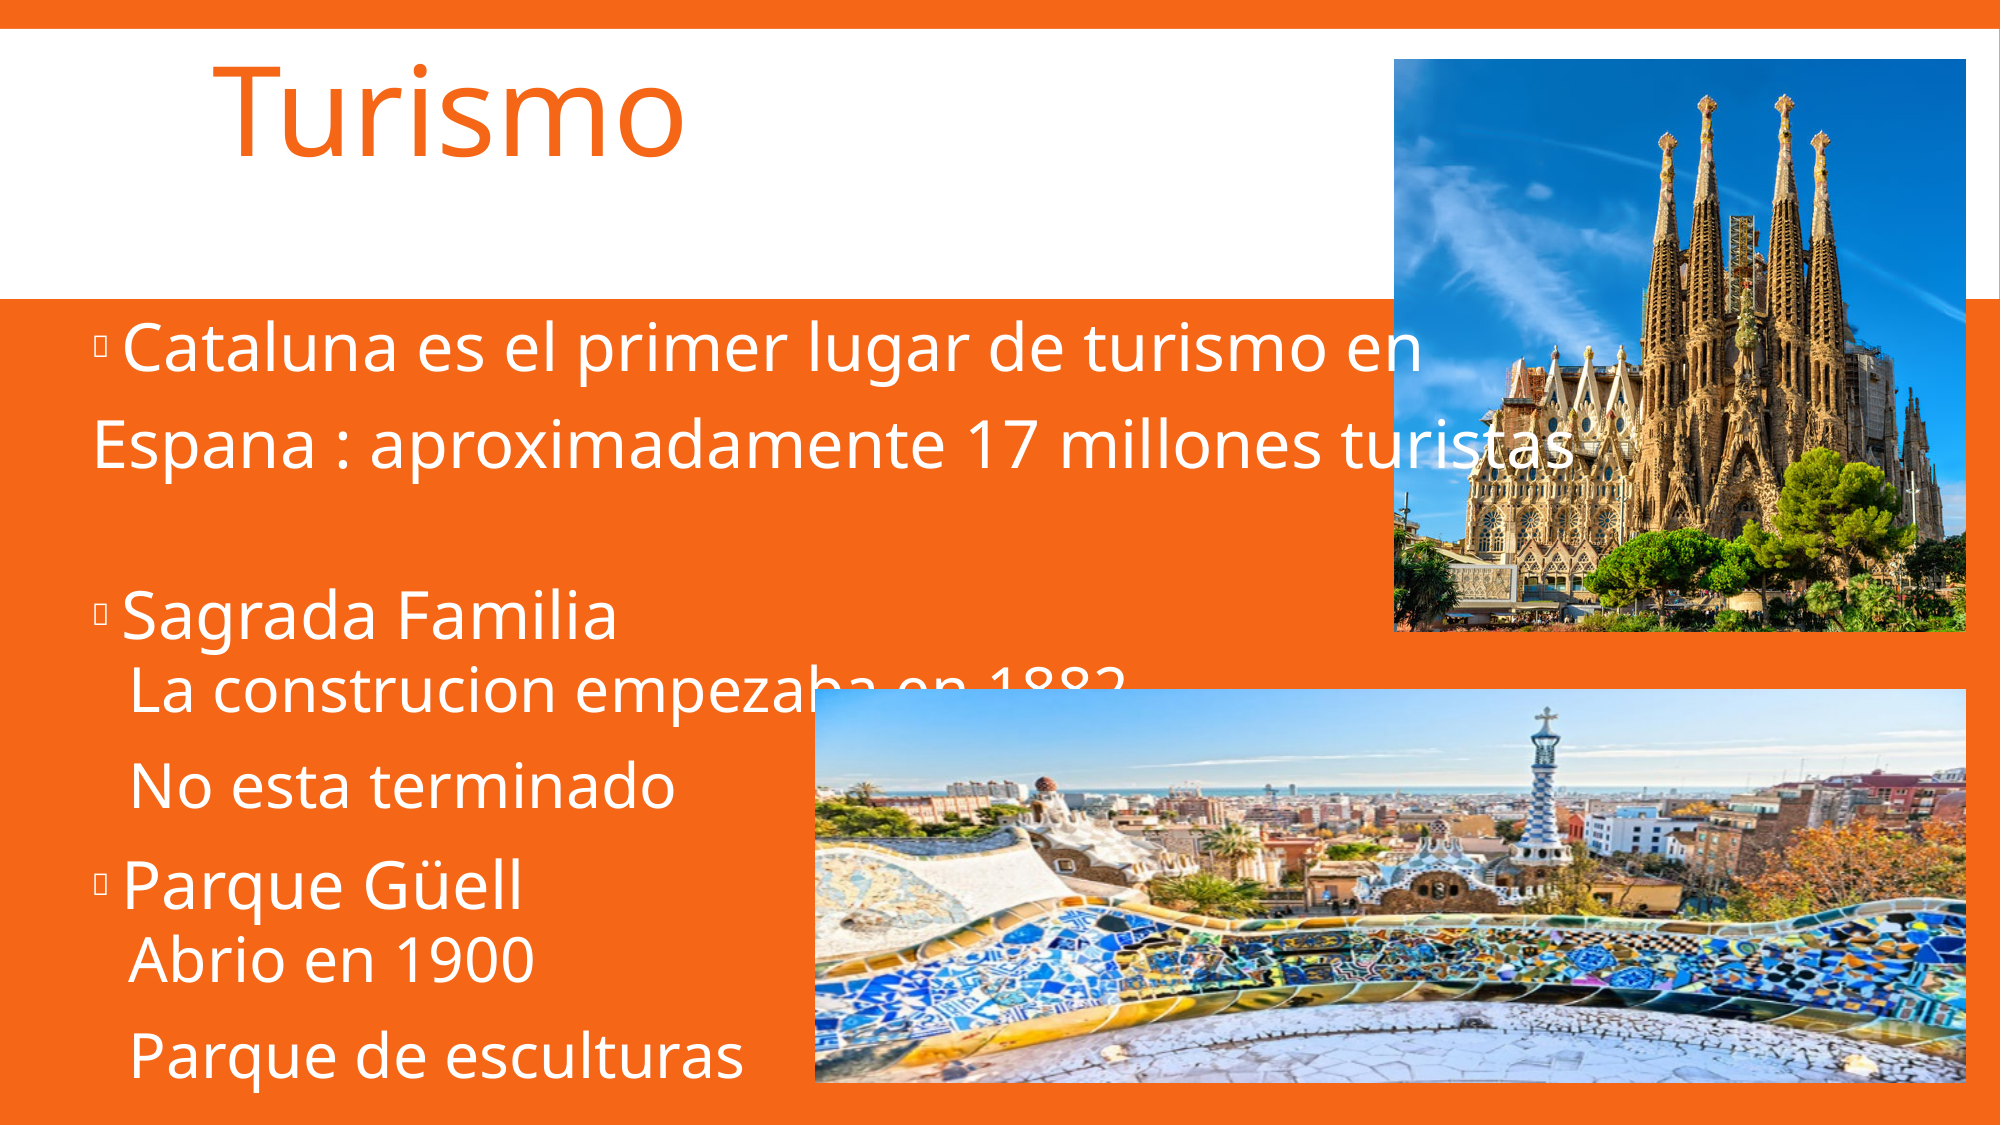

# Turismo
Cataluna es el primer lugar de turismo en
Espana : aproximadamente 17 millones turistas
Sagrada Familia
La construcion empezaba en 1882
No esta terminado
Parque Güell
Abrio en 1900
Parque de esculturas
Arquitecto : Gaudi